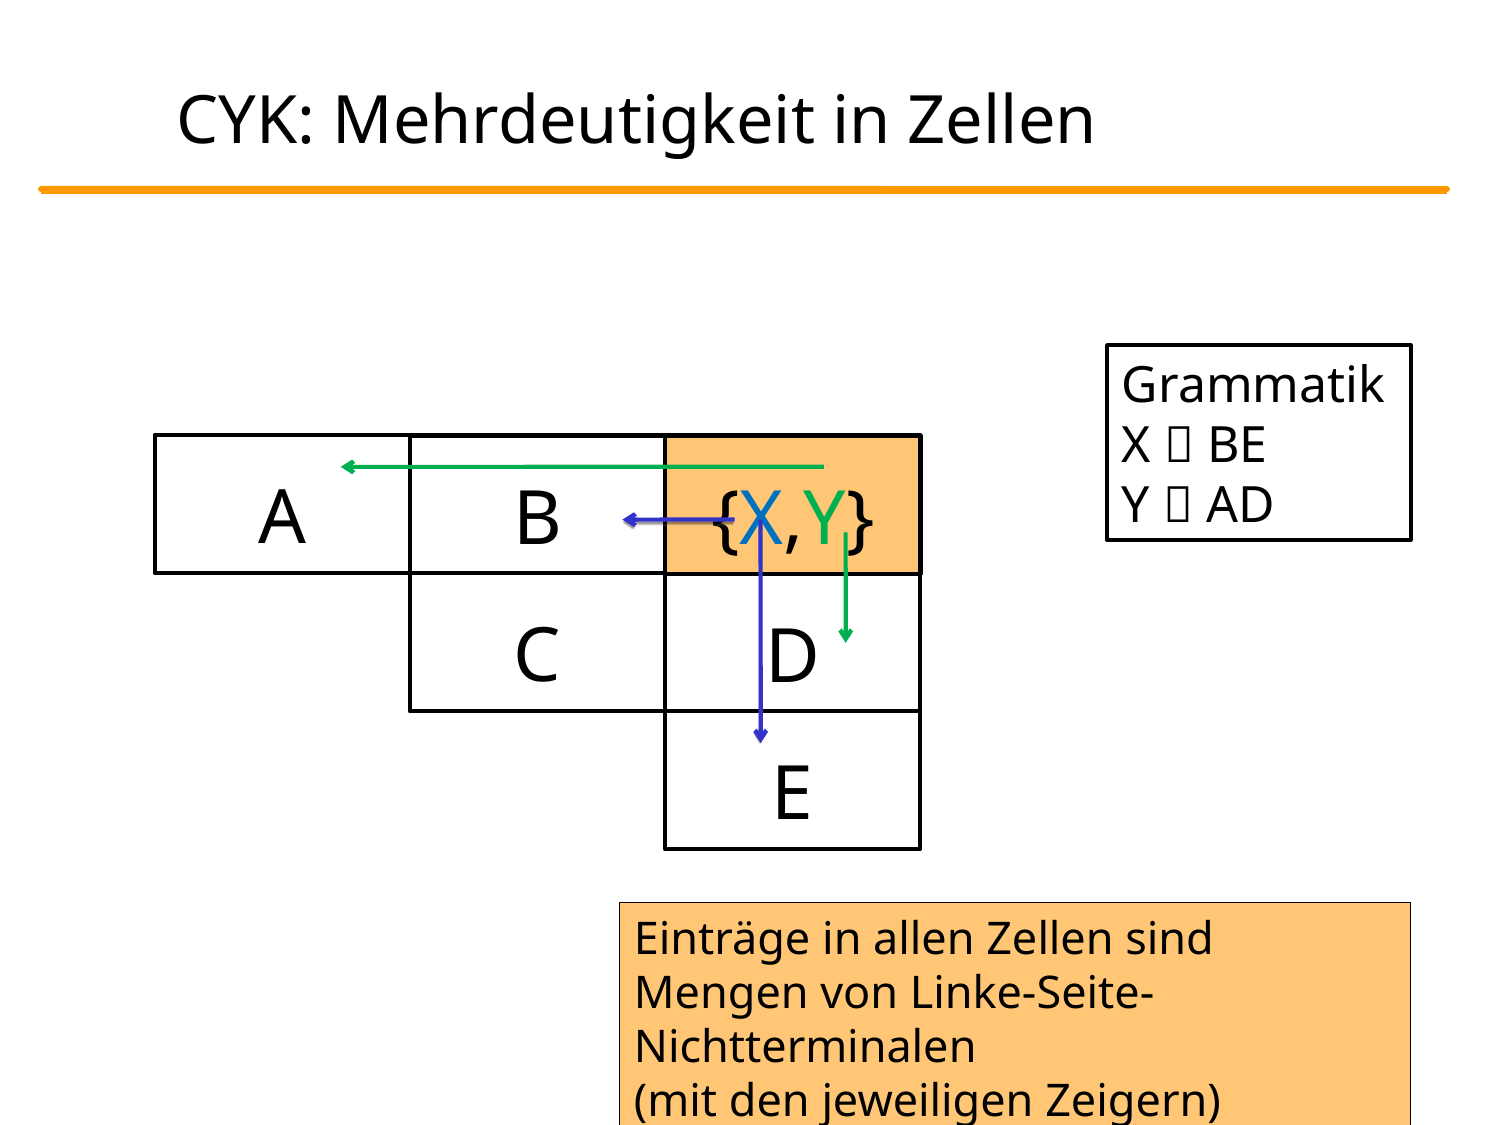

# CYK: Mehrdeutigkeit in Zellen
X  B E
Y  A D
Grammatik
X  BE
Y  AD
A
B
{X,Y}
C
D
E
(vorheriges Beispiel war in diesem Sinne vereinfacht)
Einträge in allen Zellen sind Mengen von Linke-Seite-Nichtterminalen
(mit den jeweiligen Zeigern)